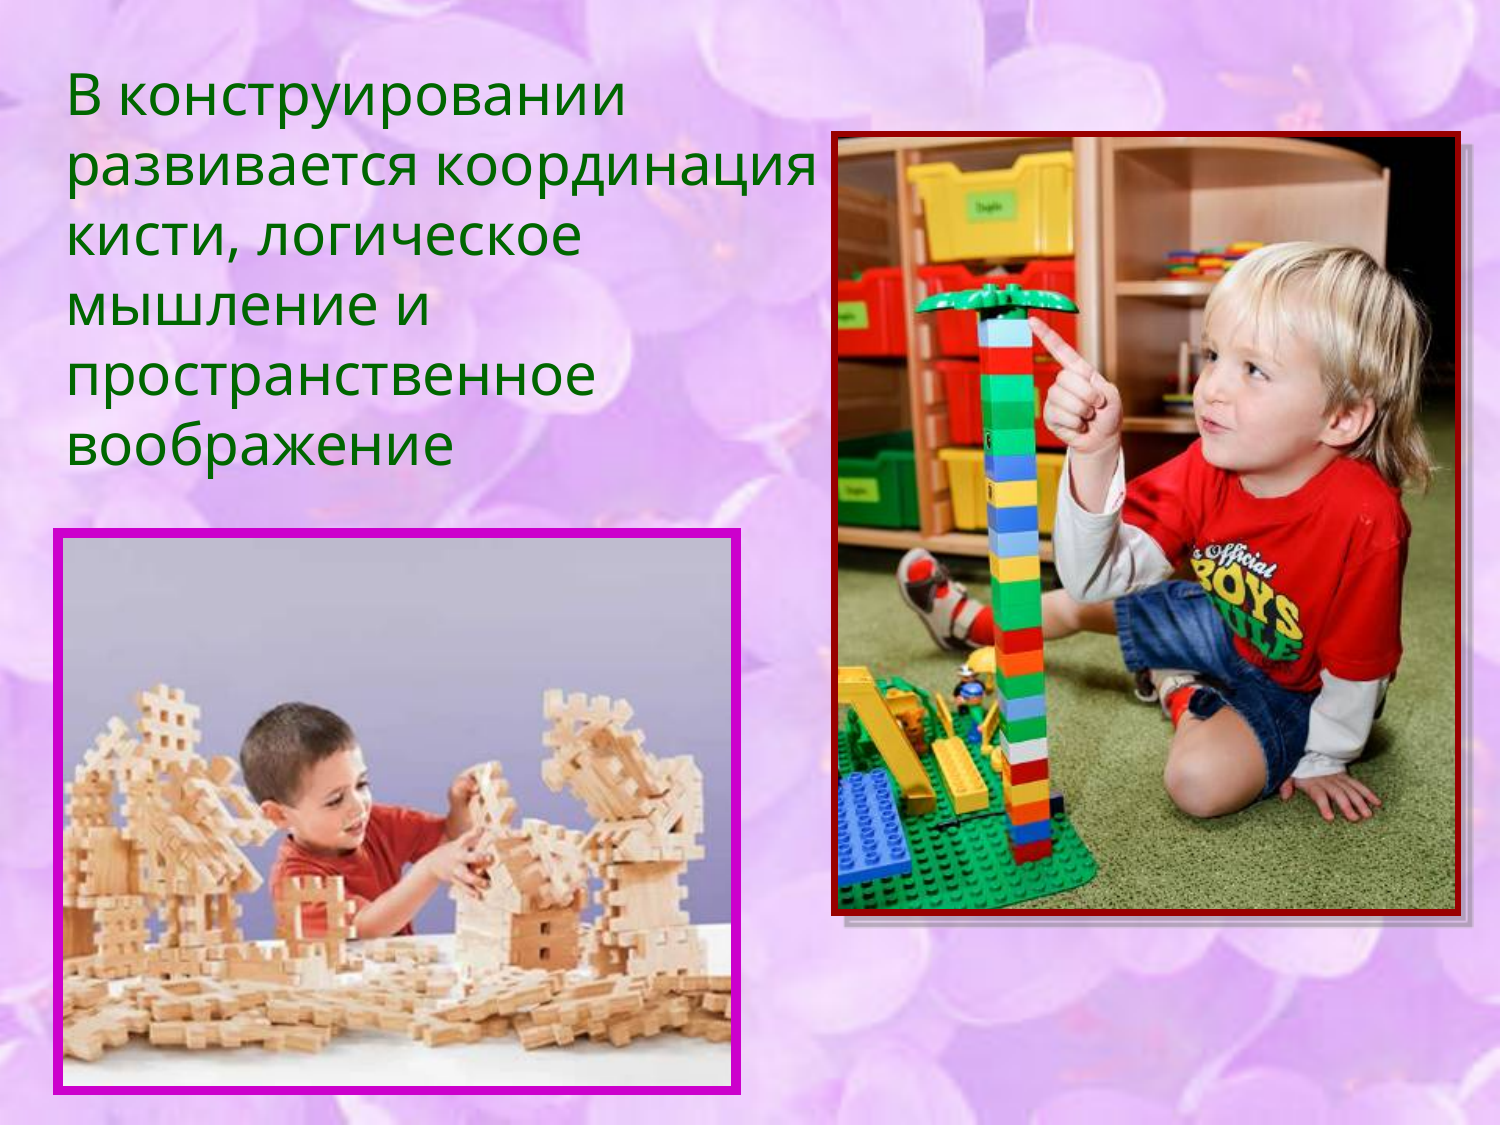

В конструировании развивается координация кисти, логическое мышление и пространственное воображение